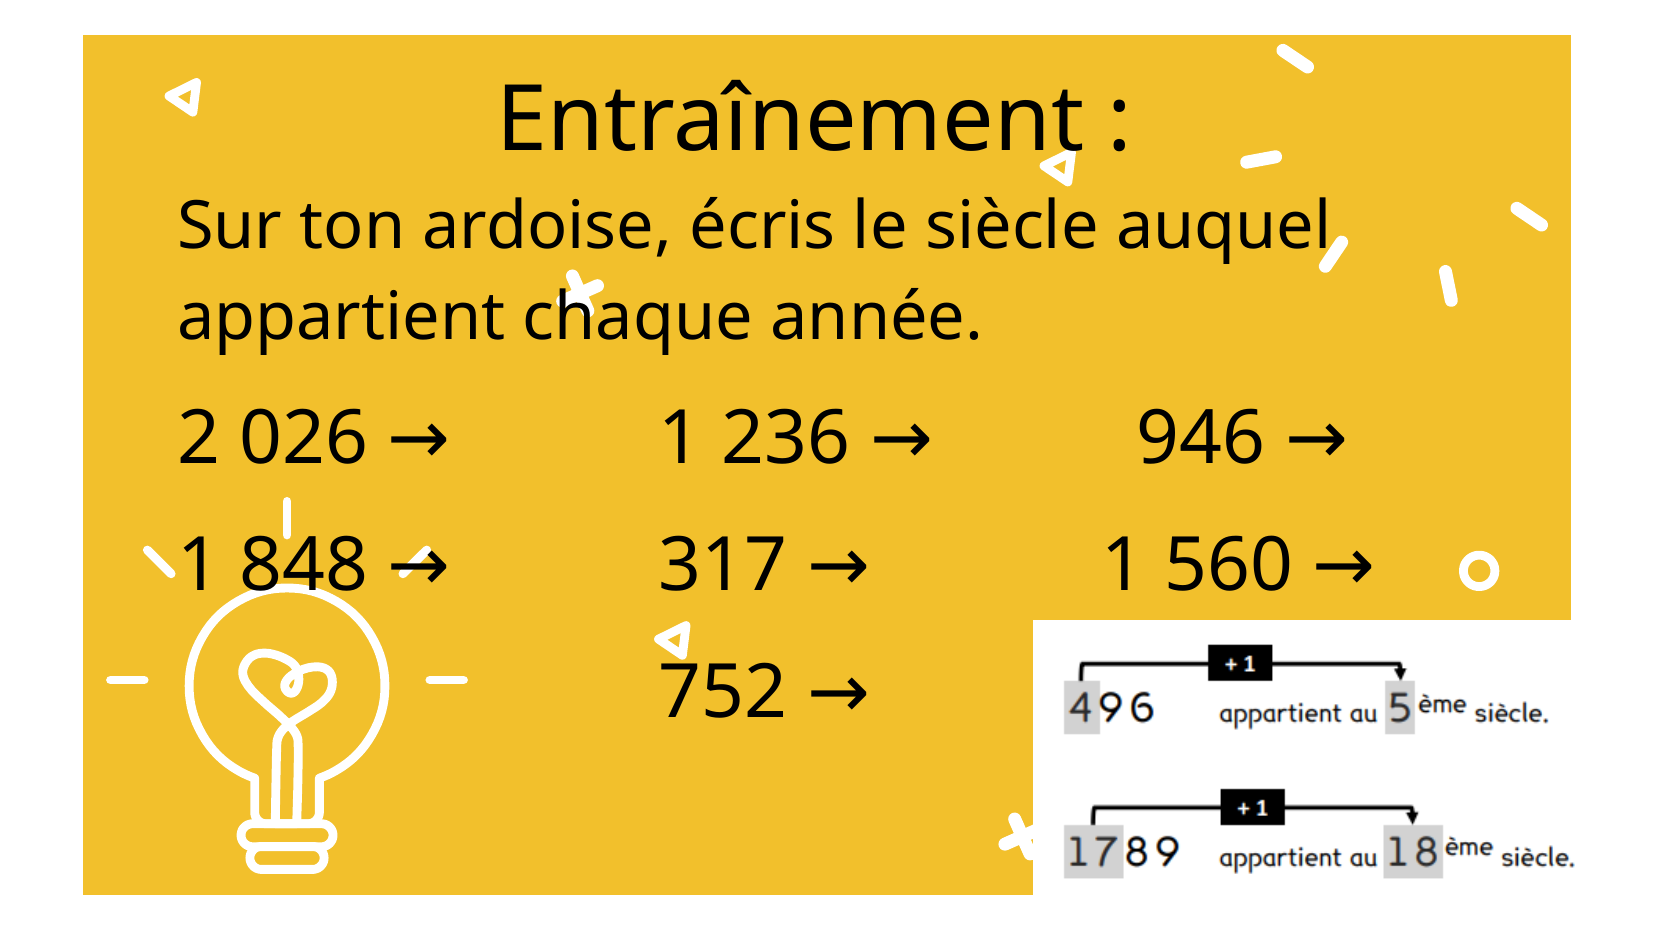

# Entraînement :
Sur ton ardoise, écris le siècle auquel appartient chaque année.
2 026 → 			 1 236 → 			946 →
1 848 → 			 317 → 			 1 560 →
						 752 →